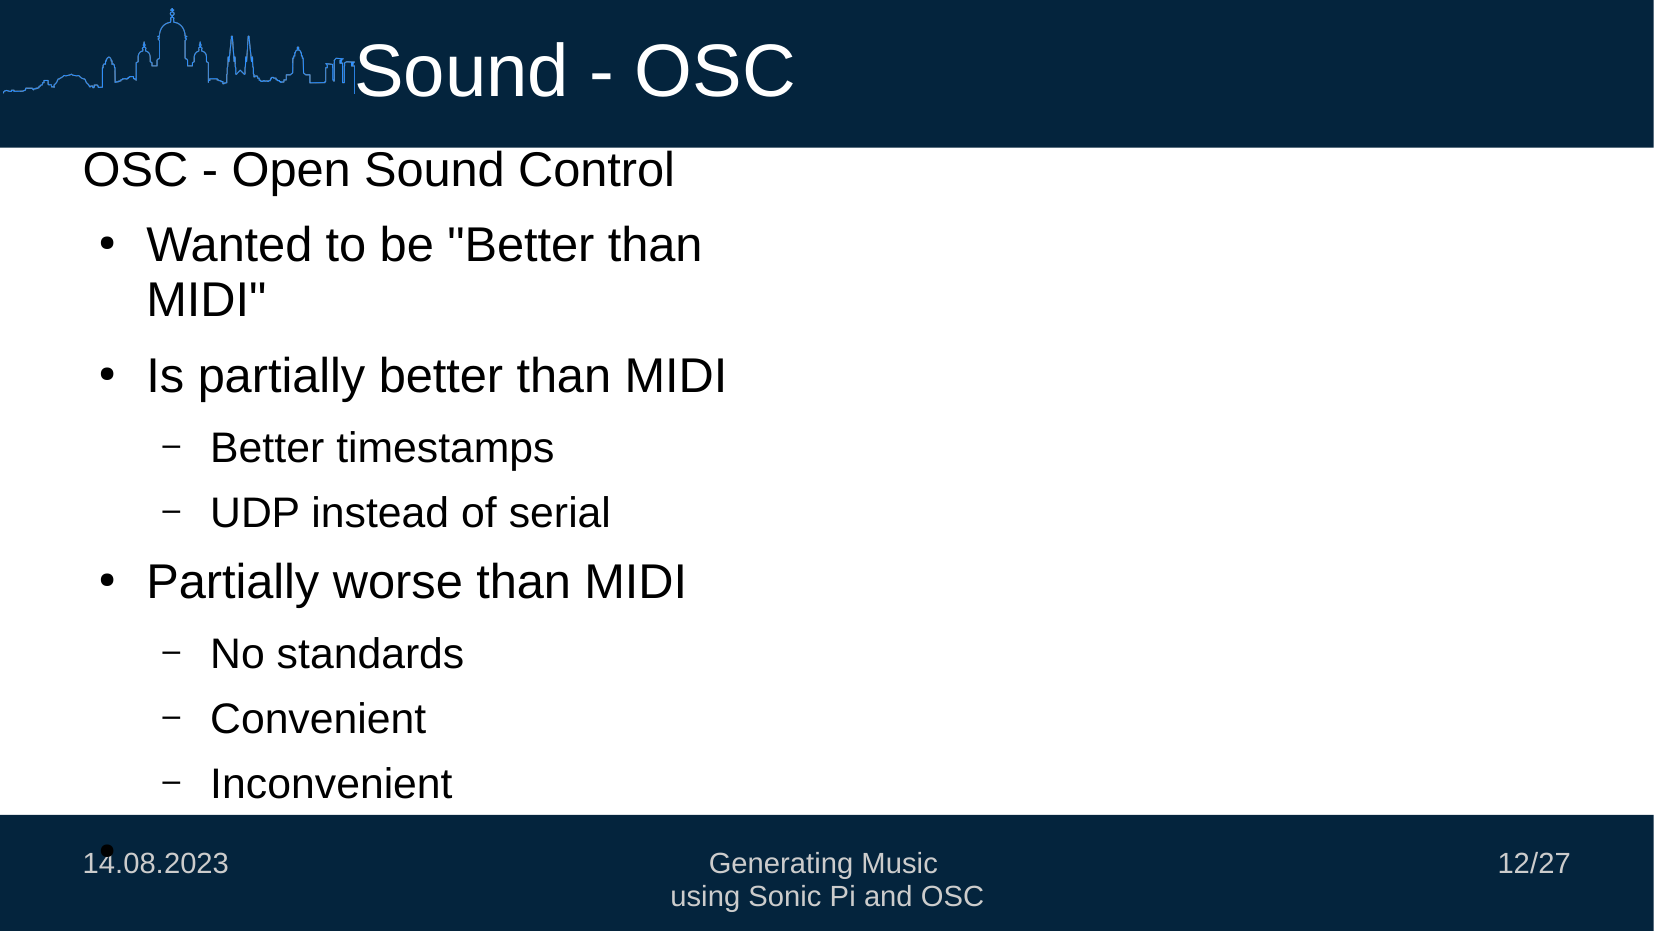

# Sound - OSC
OSC - Open Sound Control
Wanted to be "Better than MIDI"
Is partially better than MIDI
Better timestamps
UDP instead of serial
Partially worse than MIDI
No standards
Convenient
Inconvenient
08. März 2019
12